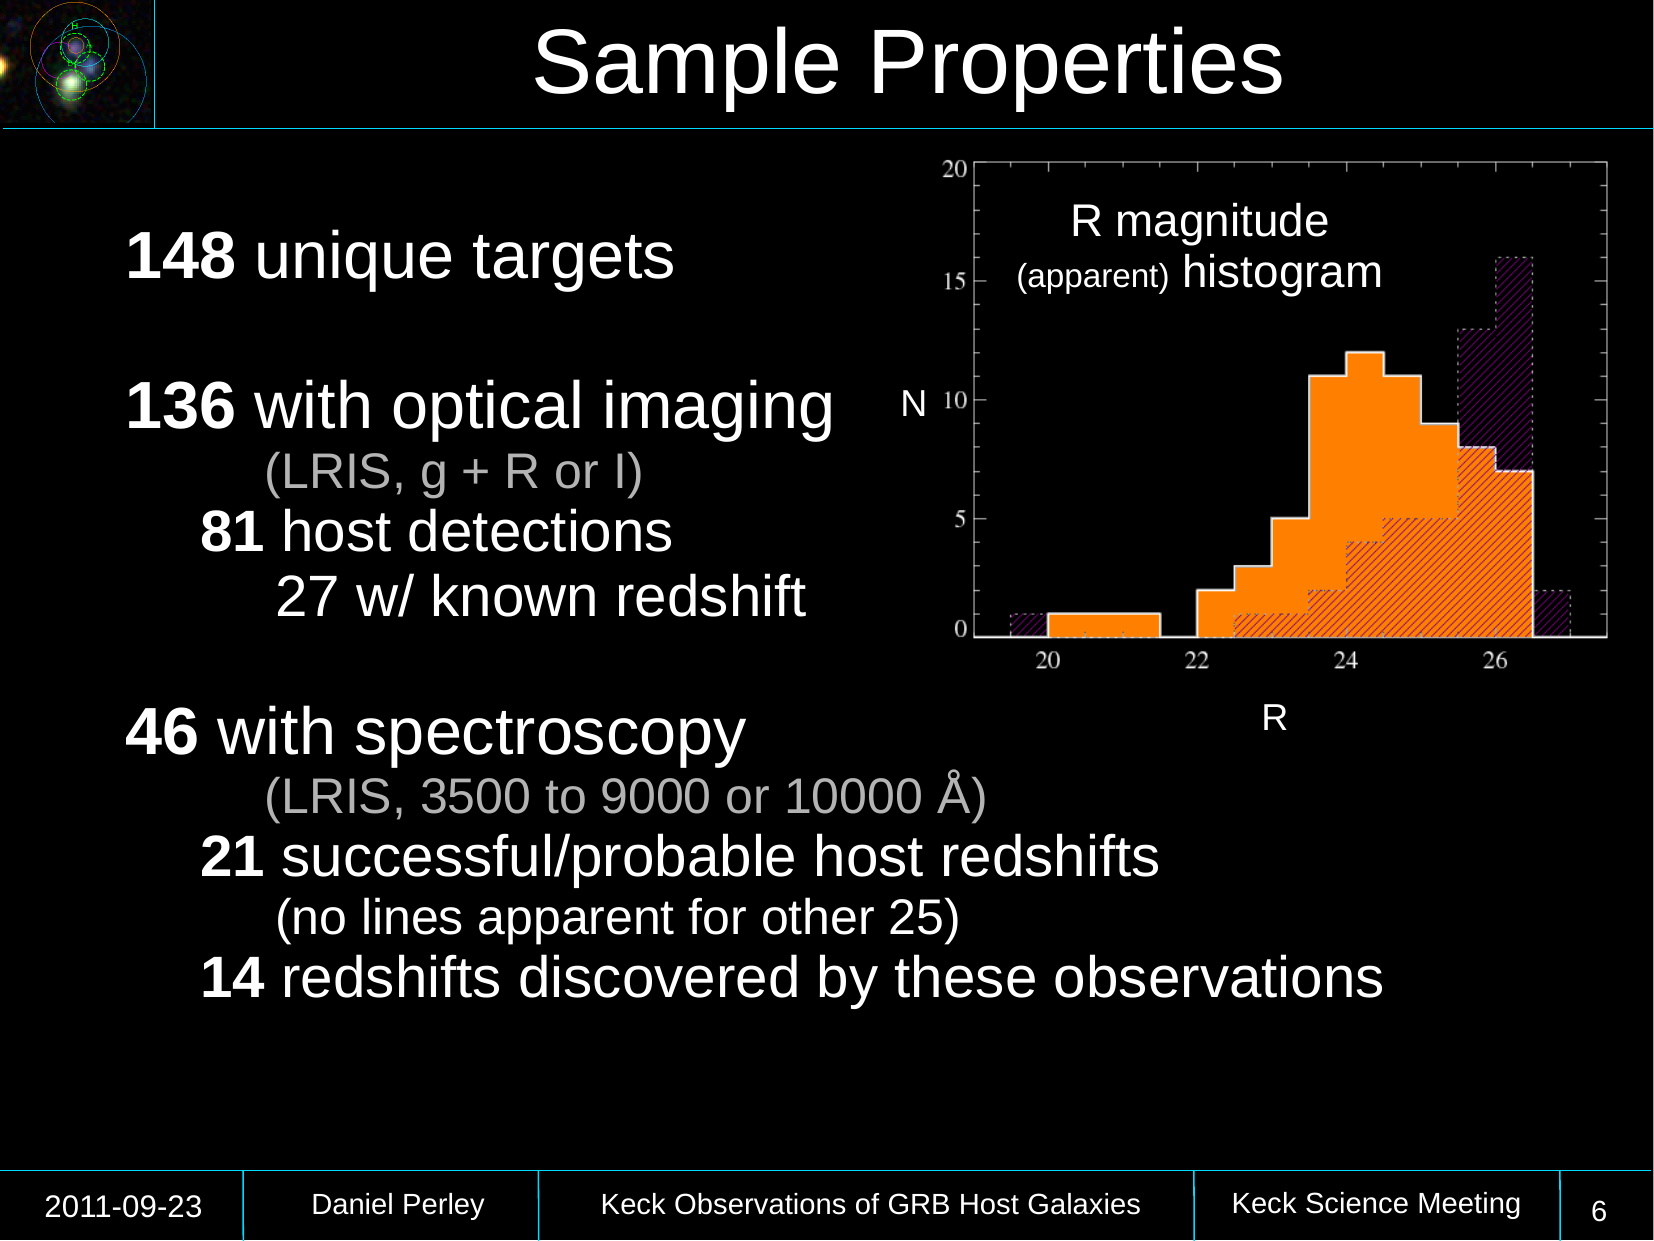

# Sample Properties
R magnitude (apparent) histogram
148 unique targets
136 with optical imaging
 (LRIS, g + R or I)
	81 host detections
		27 w/ known redshift
46 with spectroscopy
 (LRIS, 3500 to 9000 or 10000 Å)
	21 successful/probable host redshifts
		(no lines apparent for other 25)
	14 redshifts discovered by these observations
N
R
6